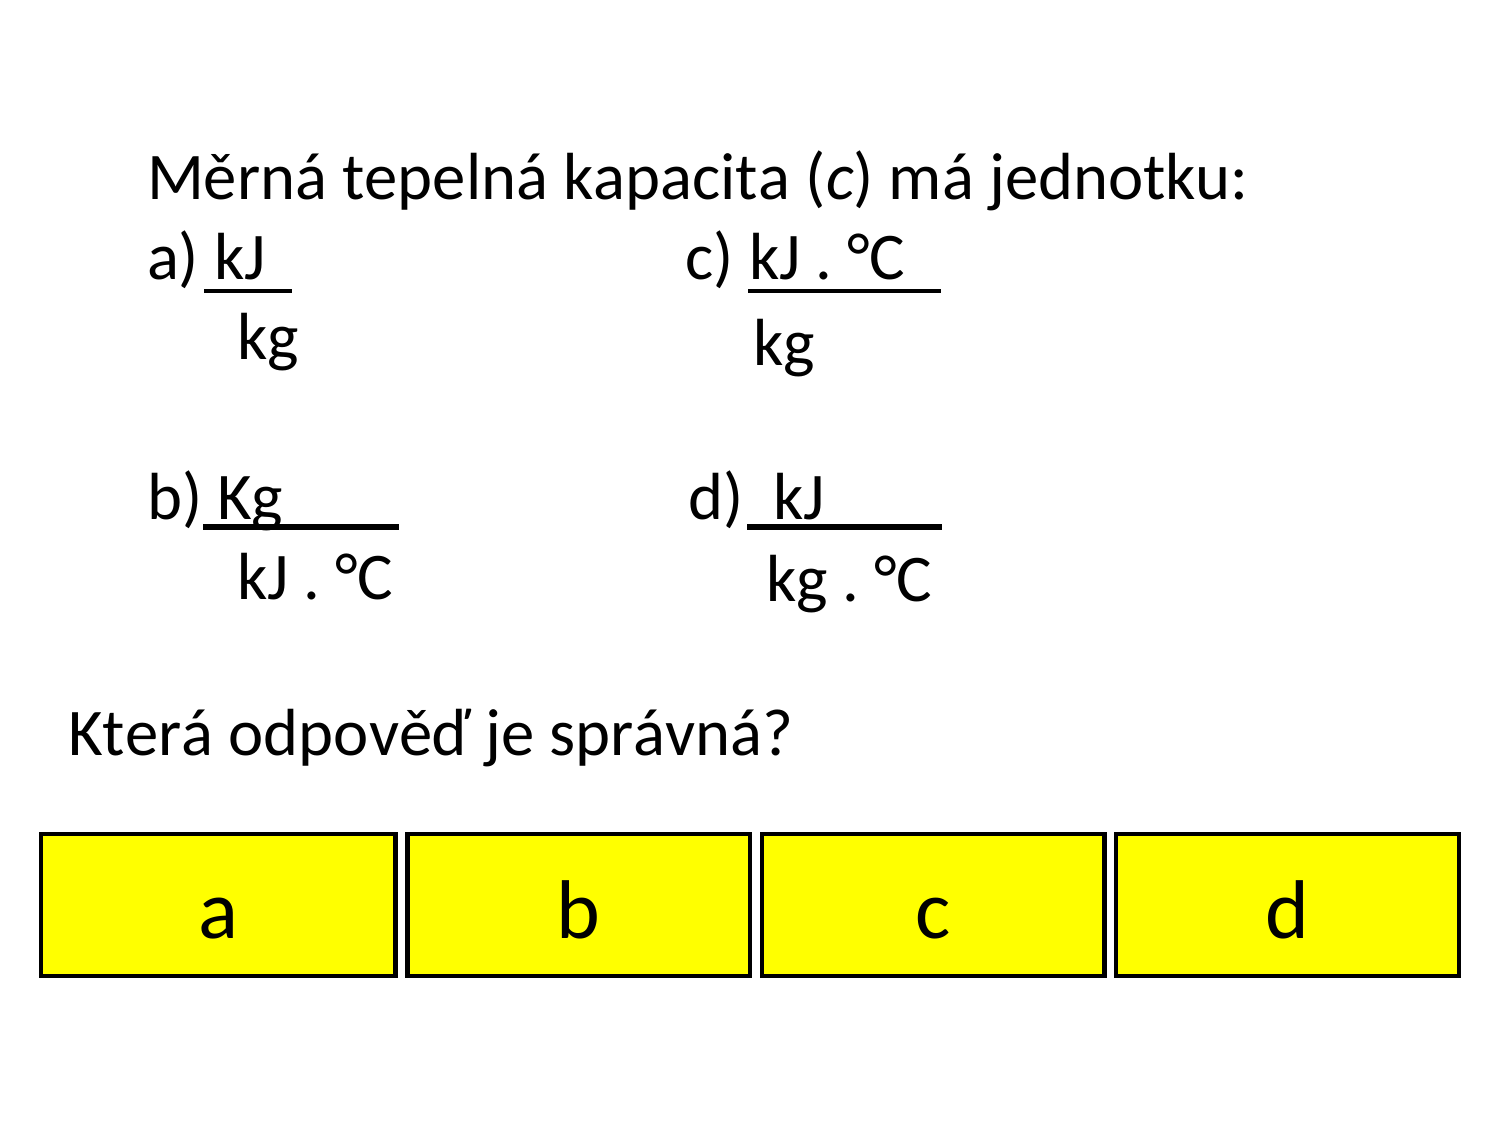

Měrná tepelná kapacita (c) má jednotku:
 kJ c) kJ . °C
 kg
 Kg d) kJ
 kJ . °C
kg
kg . °C
Která odpověď je správná?
a
b
c
d